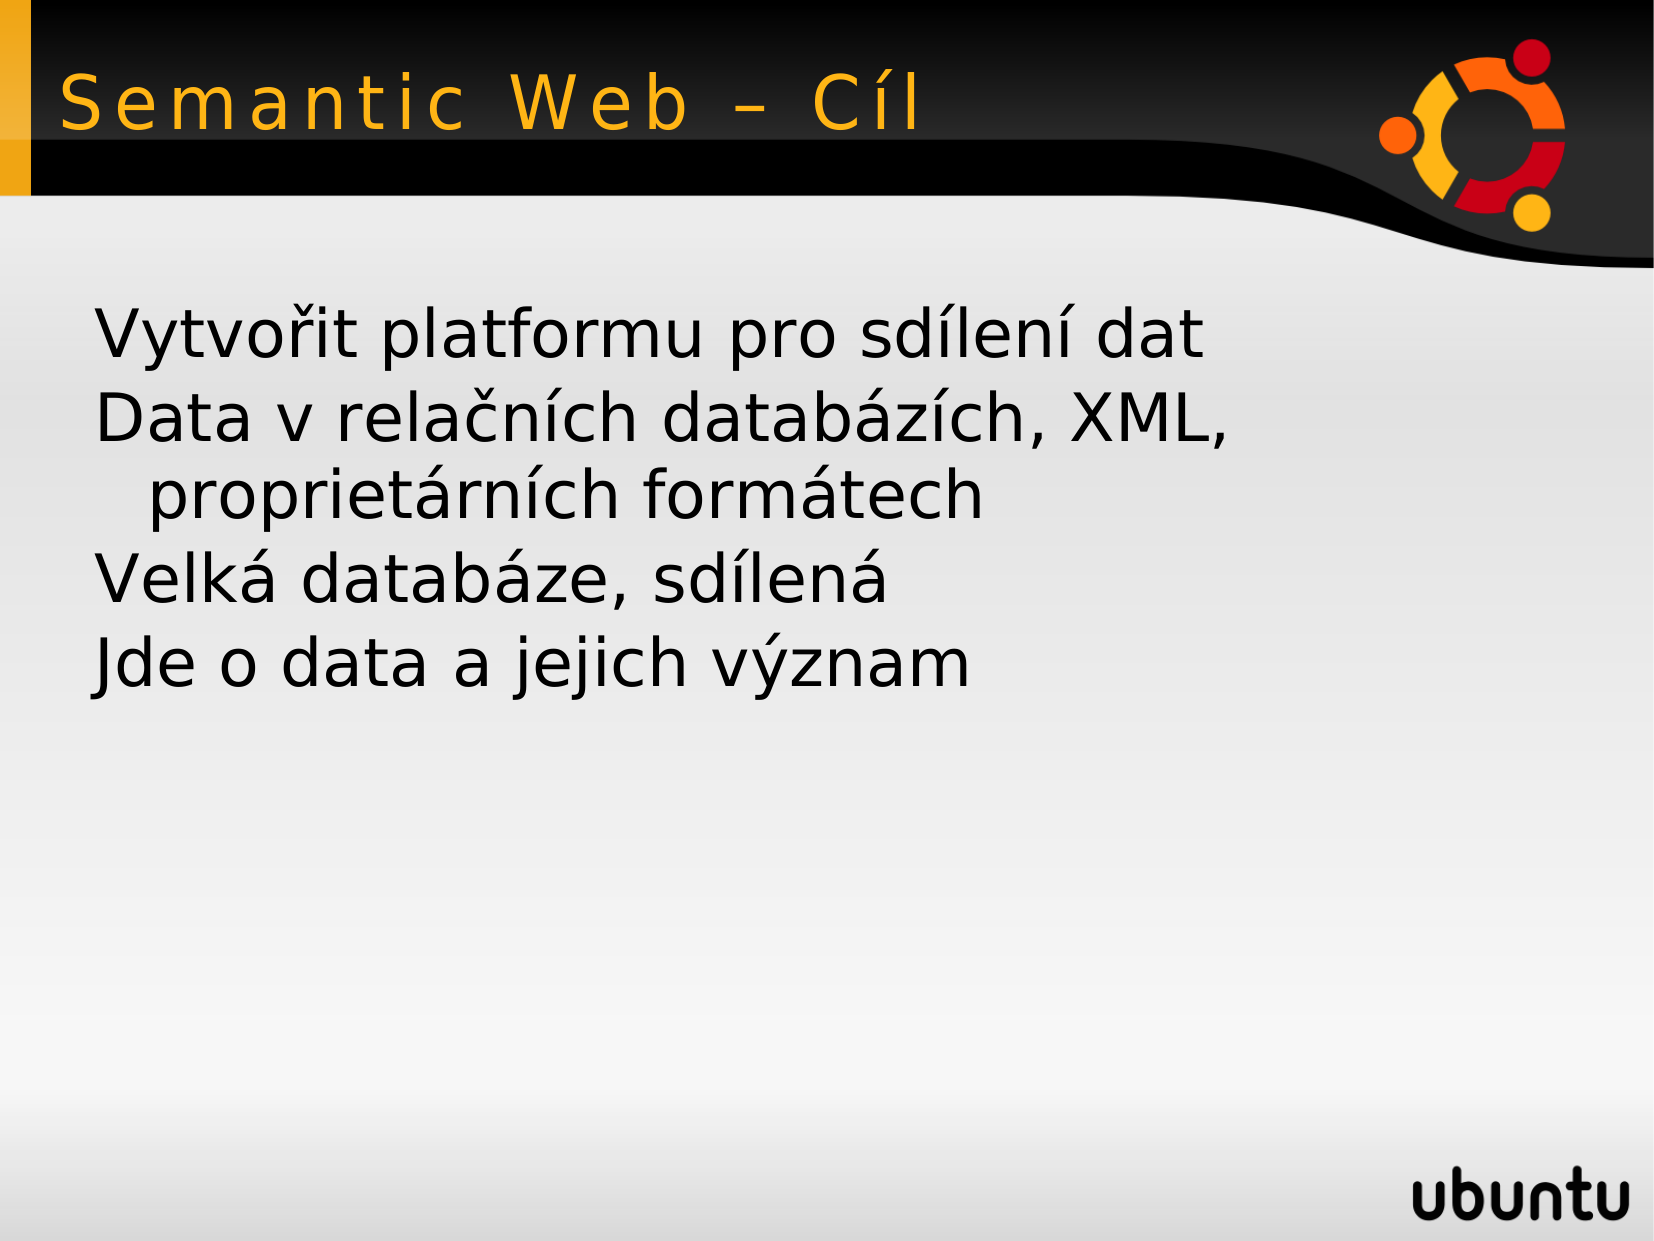

# Semantic Web – Cíl
Vytvořit platformu pro sdílení dat
Data v relačních databázích, XML, proprietárních formátech
Velká databáze, sdílená
Jde o data a jejich význam